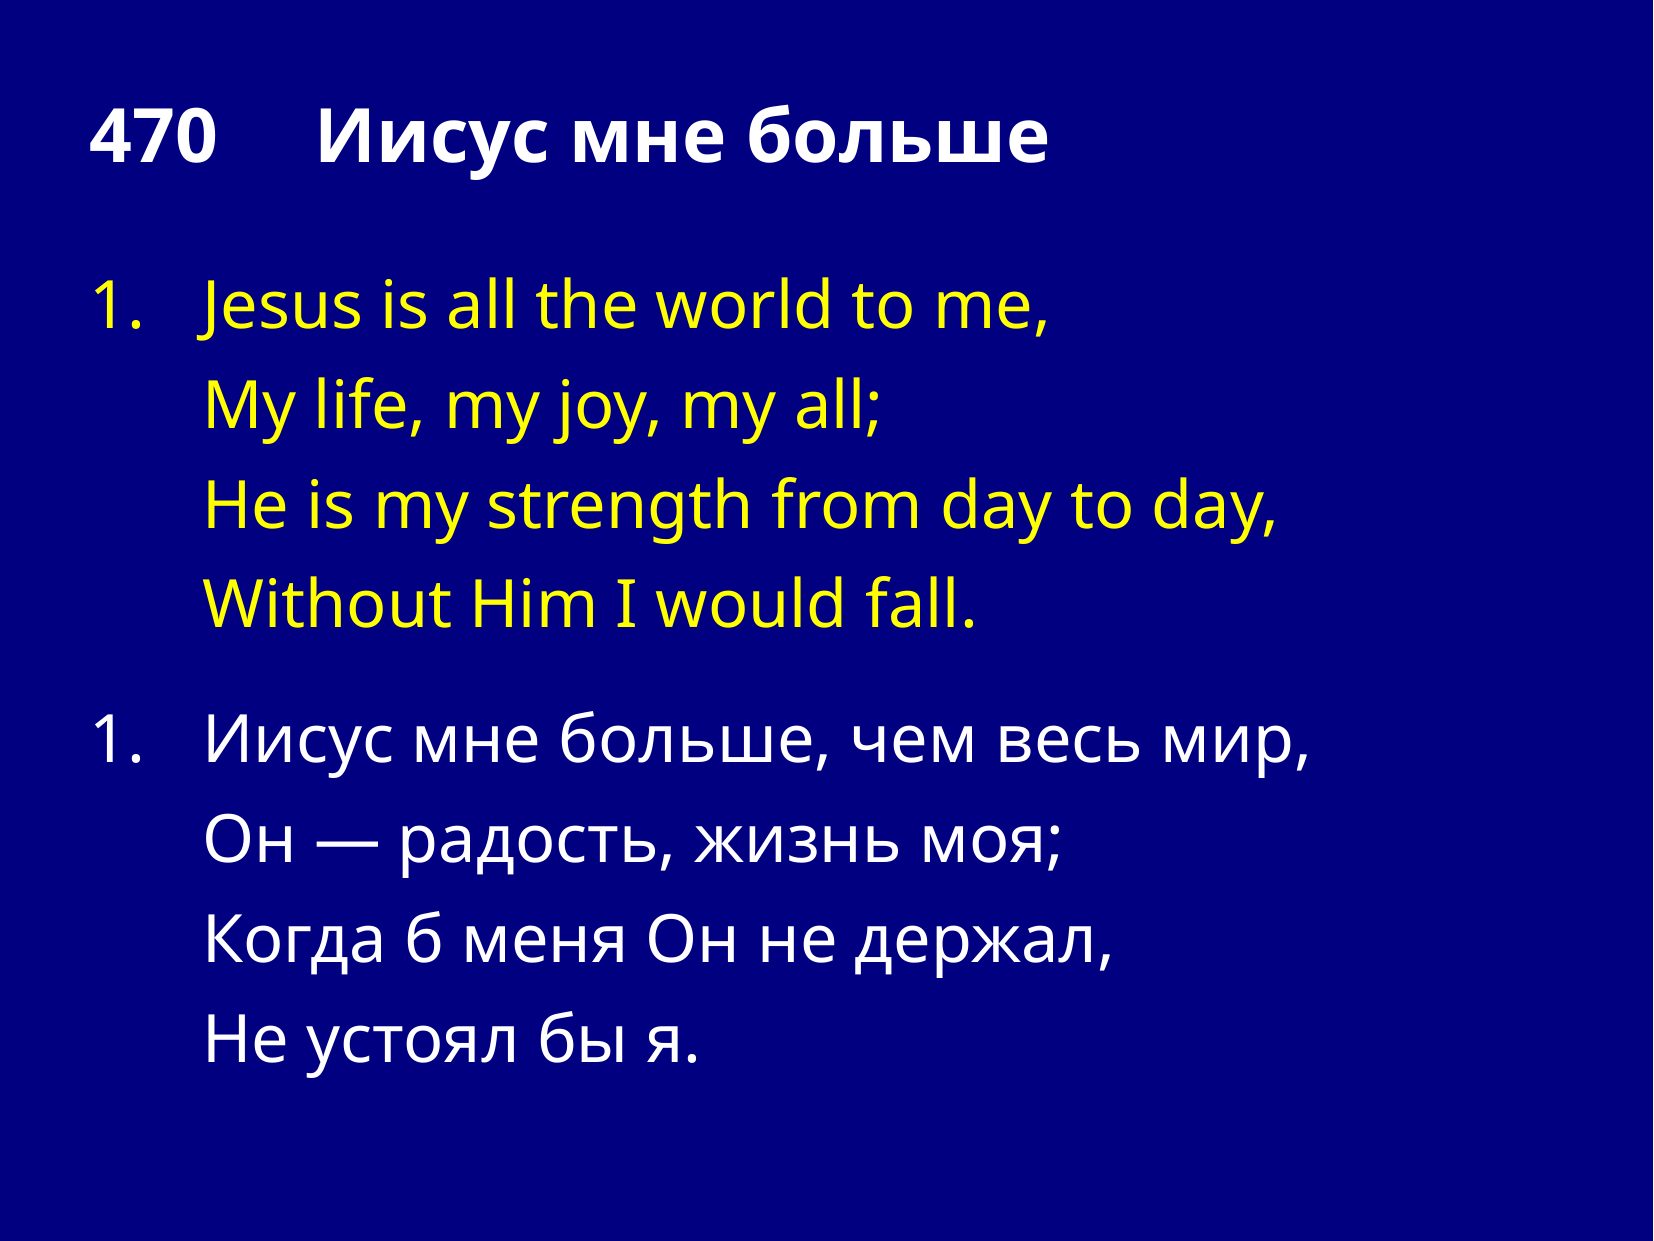

470	Иисус мне больше
1.	Jesus is all the world to me,
	My life, my joy, my all;
	He is my strength from day to day,
	Without Him I would fall.
1.	Иисус мне больше, чем весь мир,
	Он — радость, жизнь моя;
	Когда б меня Он не держал,
	Не устоял бы я.